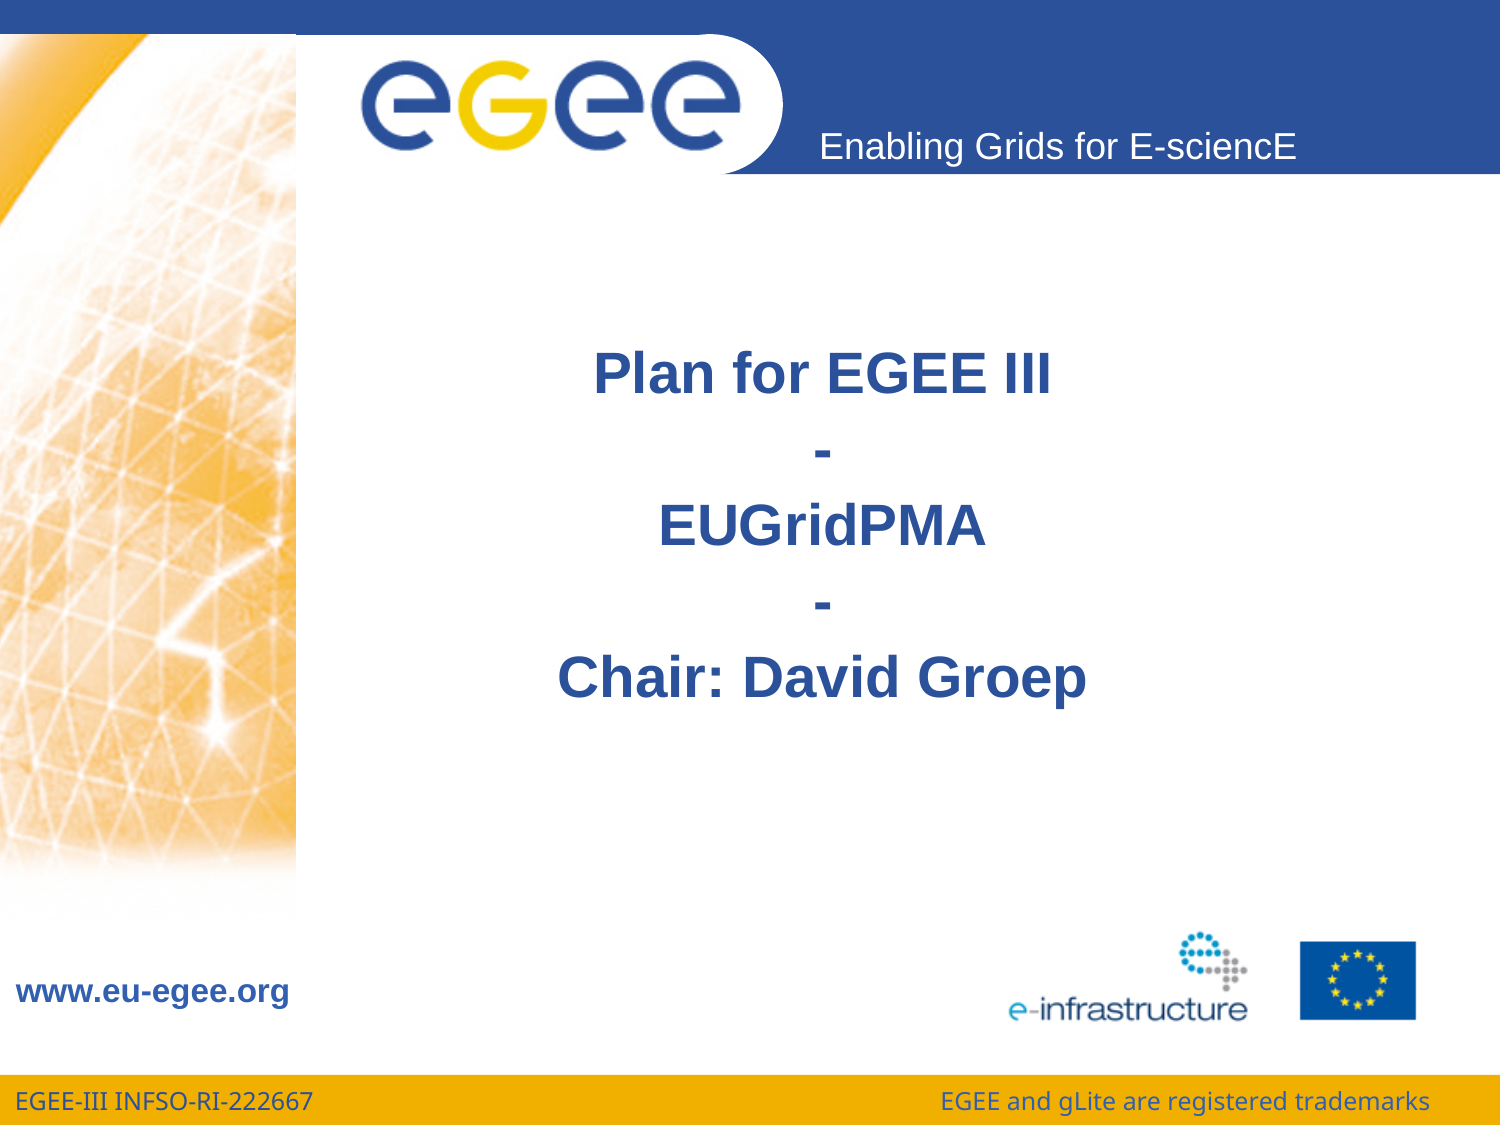

# Plan for EGEE III - EUGridPMA - Chair: David Groep